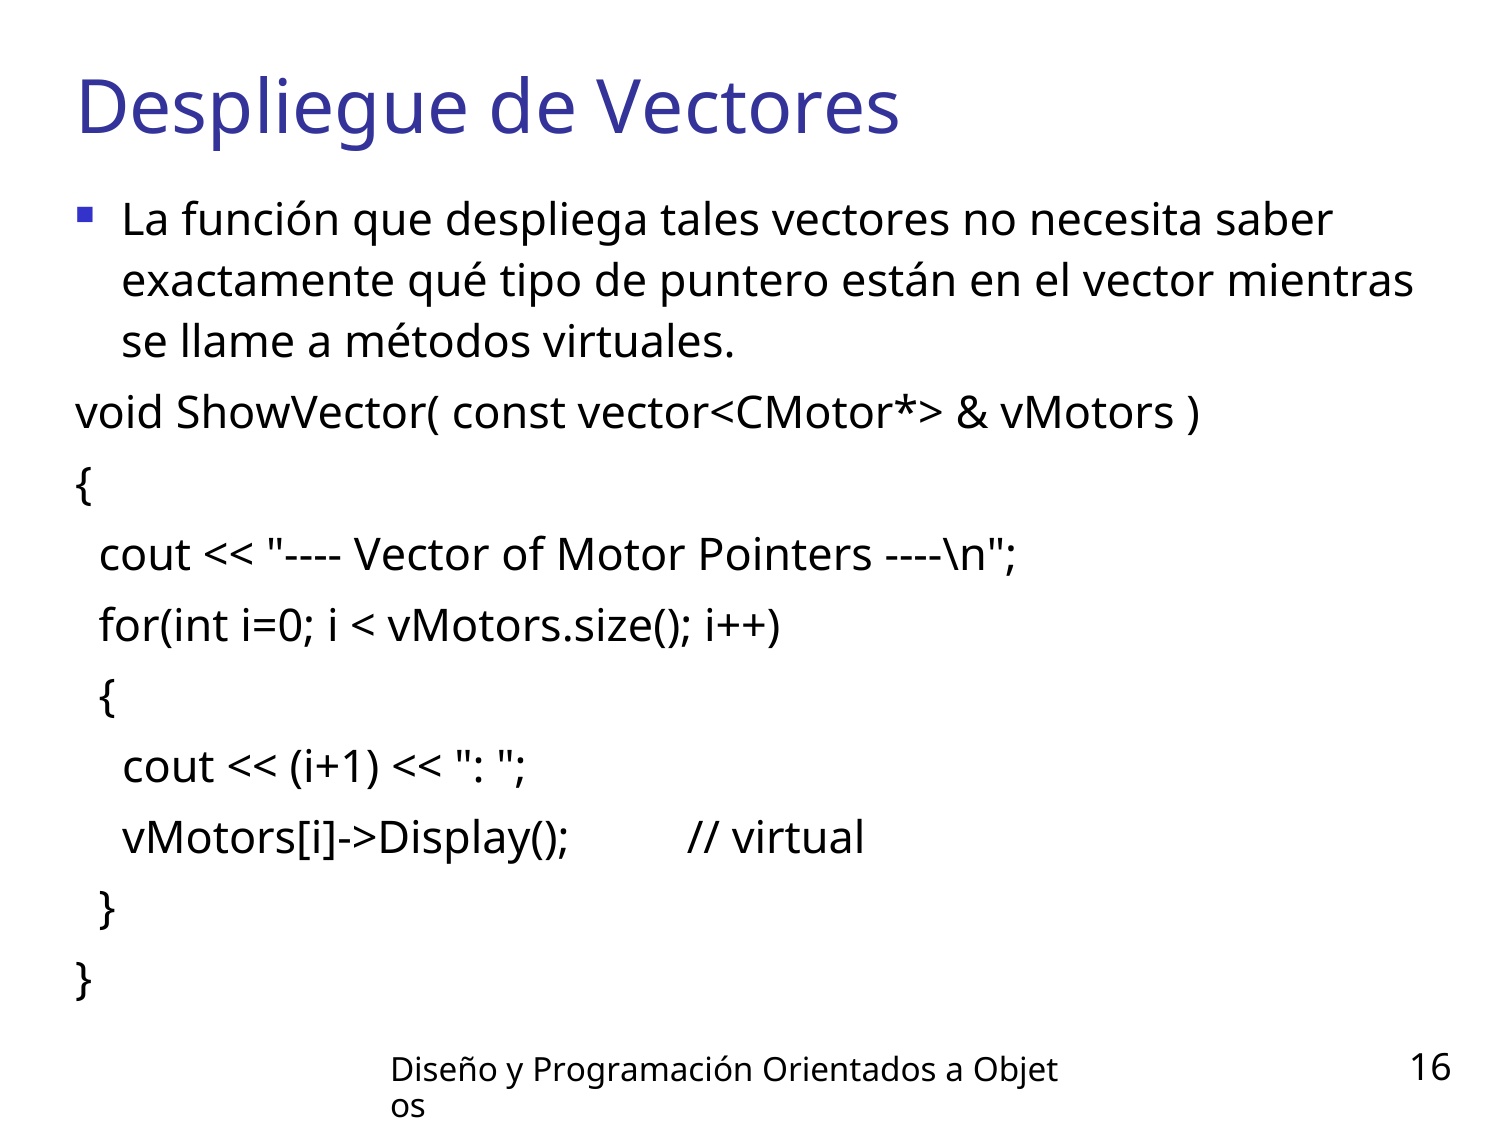

# Despliegue de Vectores
La función que despliega tales vectores no necesita saber exactamente qué tipo de puntero están en el vector mientras se llame a métodos virtuales.
void ShowVector( const vector<CMotor*> & vMotors )‏
{
 cout << "---- Vector of Motor Pointers ----\n";
 for(int i=0; i < vMotors.size(); i++)‏
 {
 cout << (i+1) << ": ";
 vMotors[i]->Display(); // virtual
 }
}
Diseño y Programación Orientados a Objetos
16